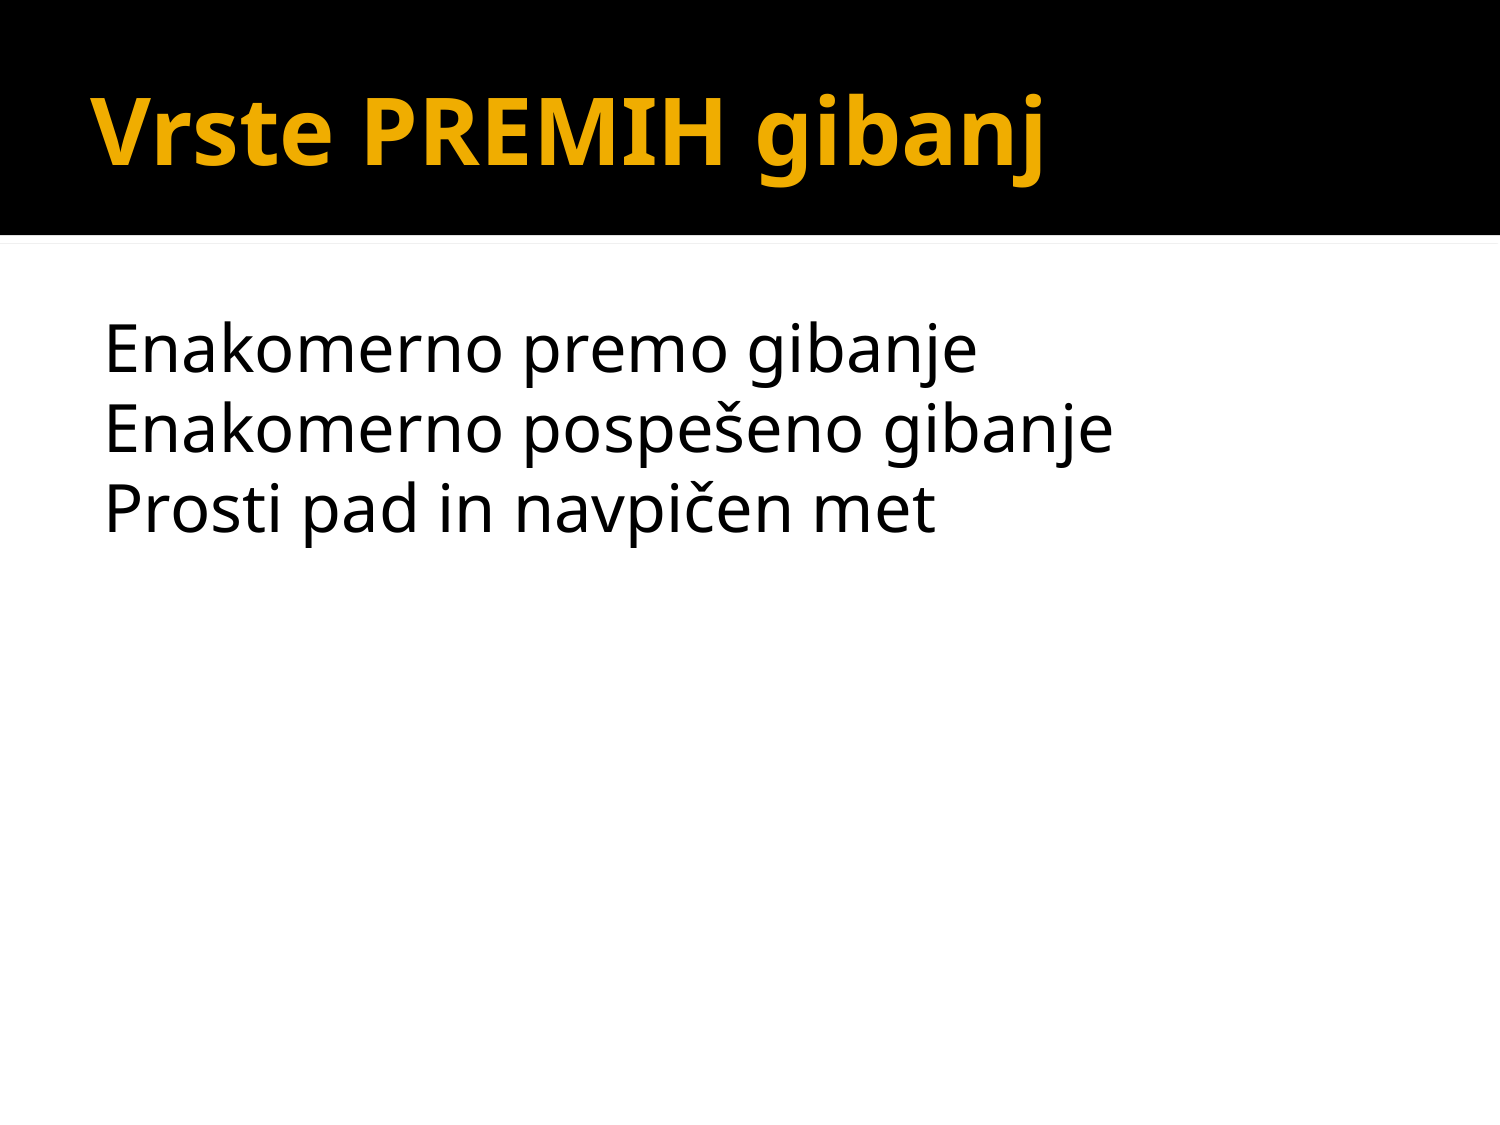

# Vrste PREMIH gibanj
Enakomerno premo gibanje
Enakomerno pospešeno gibanje
Prosti pad in navpičen met